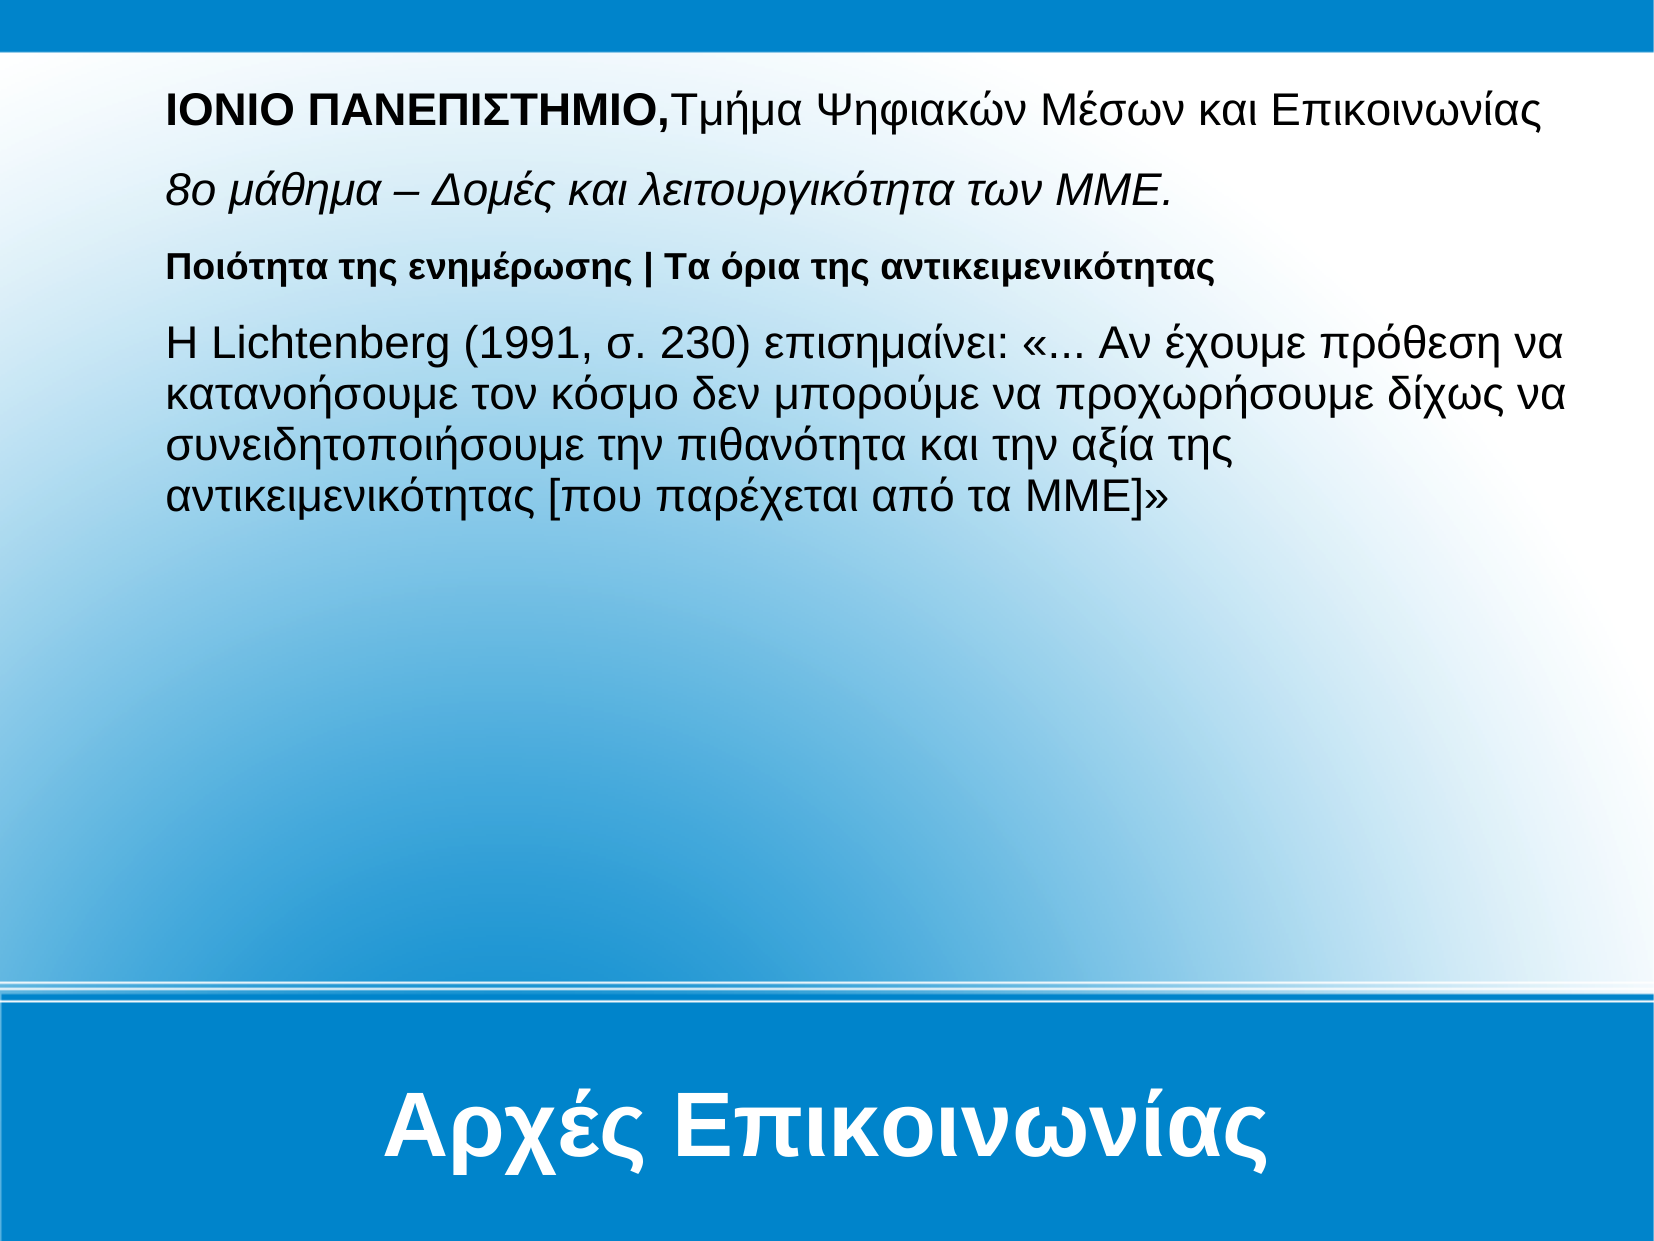

ΙΟΝΙΟ ΠΑΝΕΠΙΣΤΗΜΙΟ,Τμήμα Ψηφιακών Μέσων και Επικοινωνίας
8ο μάθημα – Δομές και λειτουργικότητα των ΜΜΕ.
Ποιότητα της ενημέρωσης | Τα όρια της αντικειμενικότητας
Η Lichtenberg (1991, σ. 230) επισημαίνει: «... Αν έχουμε πρόθεση να κατανοήσουμε τον κόσμο δεν μπορούμε να προχωρήσουμε δίχως να συνειδητοποιήσουμε την πιθανότητα και την αξία της αντικειμενικότητας [που παρέχεται από τα ΜΜΕ]»
# Αρχές Επικοινωνίας